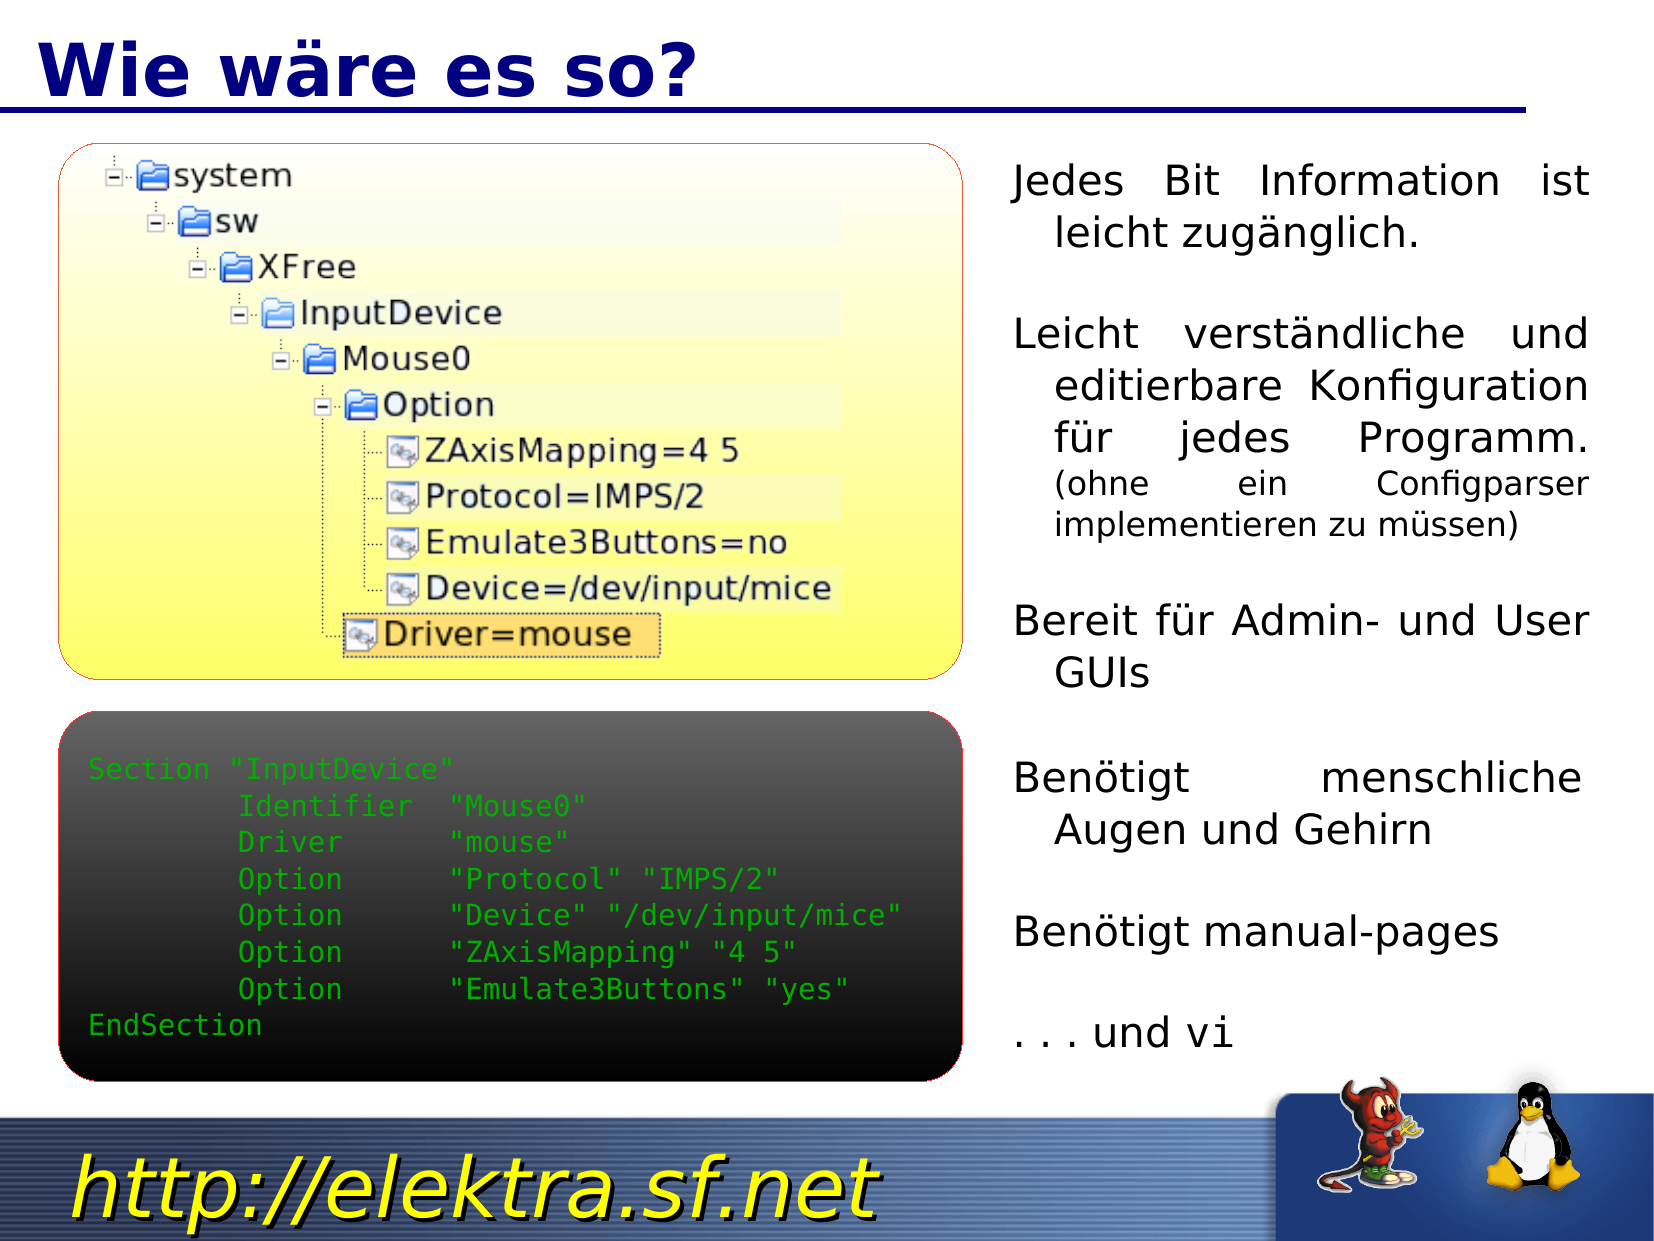

Wie wäre es so?
Jedes Bit Information ist leicht zugänglich.
Leicht verständliche und editierbare Konfiguration für jedes Programm. (ohne ein Configparser implementieren zu müssen)
Bereit für Admin- und User GUIs
Section "InputDevice"
	Identifier "Mouse0"
	Driver "mouse"
	Option "Protocol" "IMPS/2"
	Option "Device" "/dev/input/mice"
	Option "ZAxisMapping" "4 5"
	Option "Emulate3Buttons" "yes"
EndSection
# Benötigt menschliche Augen und Gehirn
Benötigt manual-pages
. . . und vi